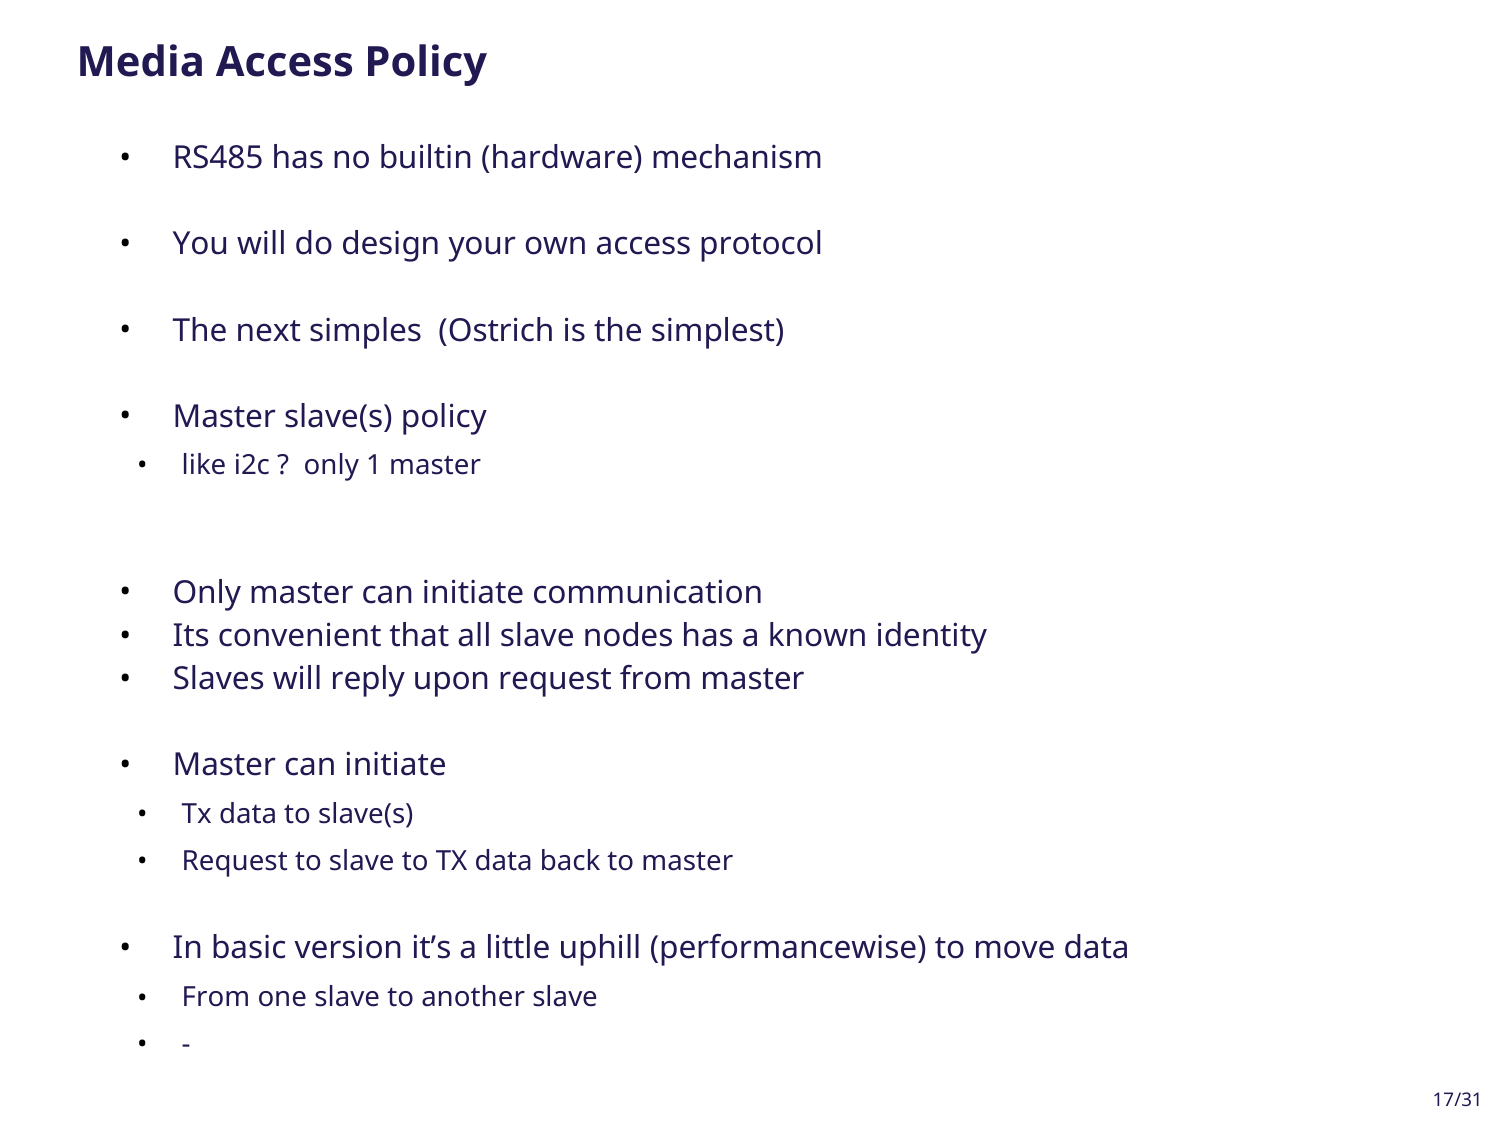

# Media Access Policy
RS485 has no builtin (hardware) mechanism
You will do design your own access protocol
The next simples (Ostrich is the simplest)
Master slave(s) policy
like i2c ? only 1 master
Only master can initiate communication
Its convenient that all slave nodes has a known identity
Slaves will reply upon request from master
Master can initiate
Tx data to slave(s)
Request to slave to TX data back to master
In basic version it’s a little uphill (performancewise) to move data
From one slave to another slave
-